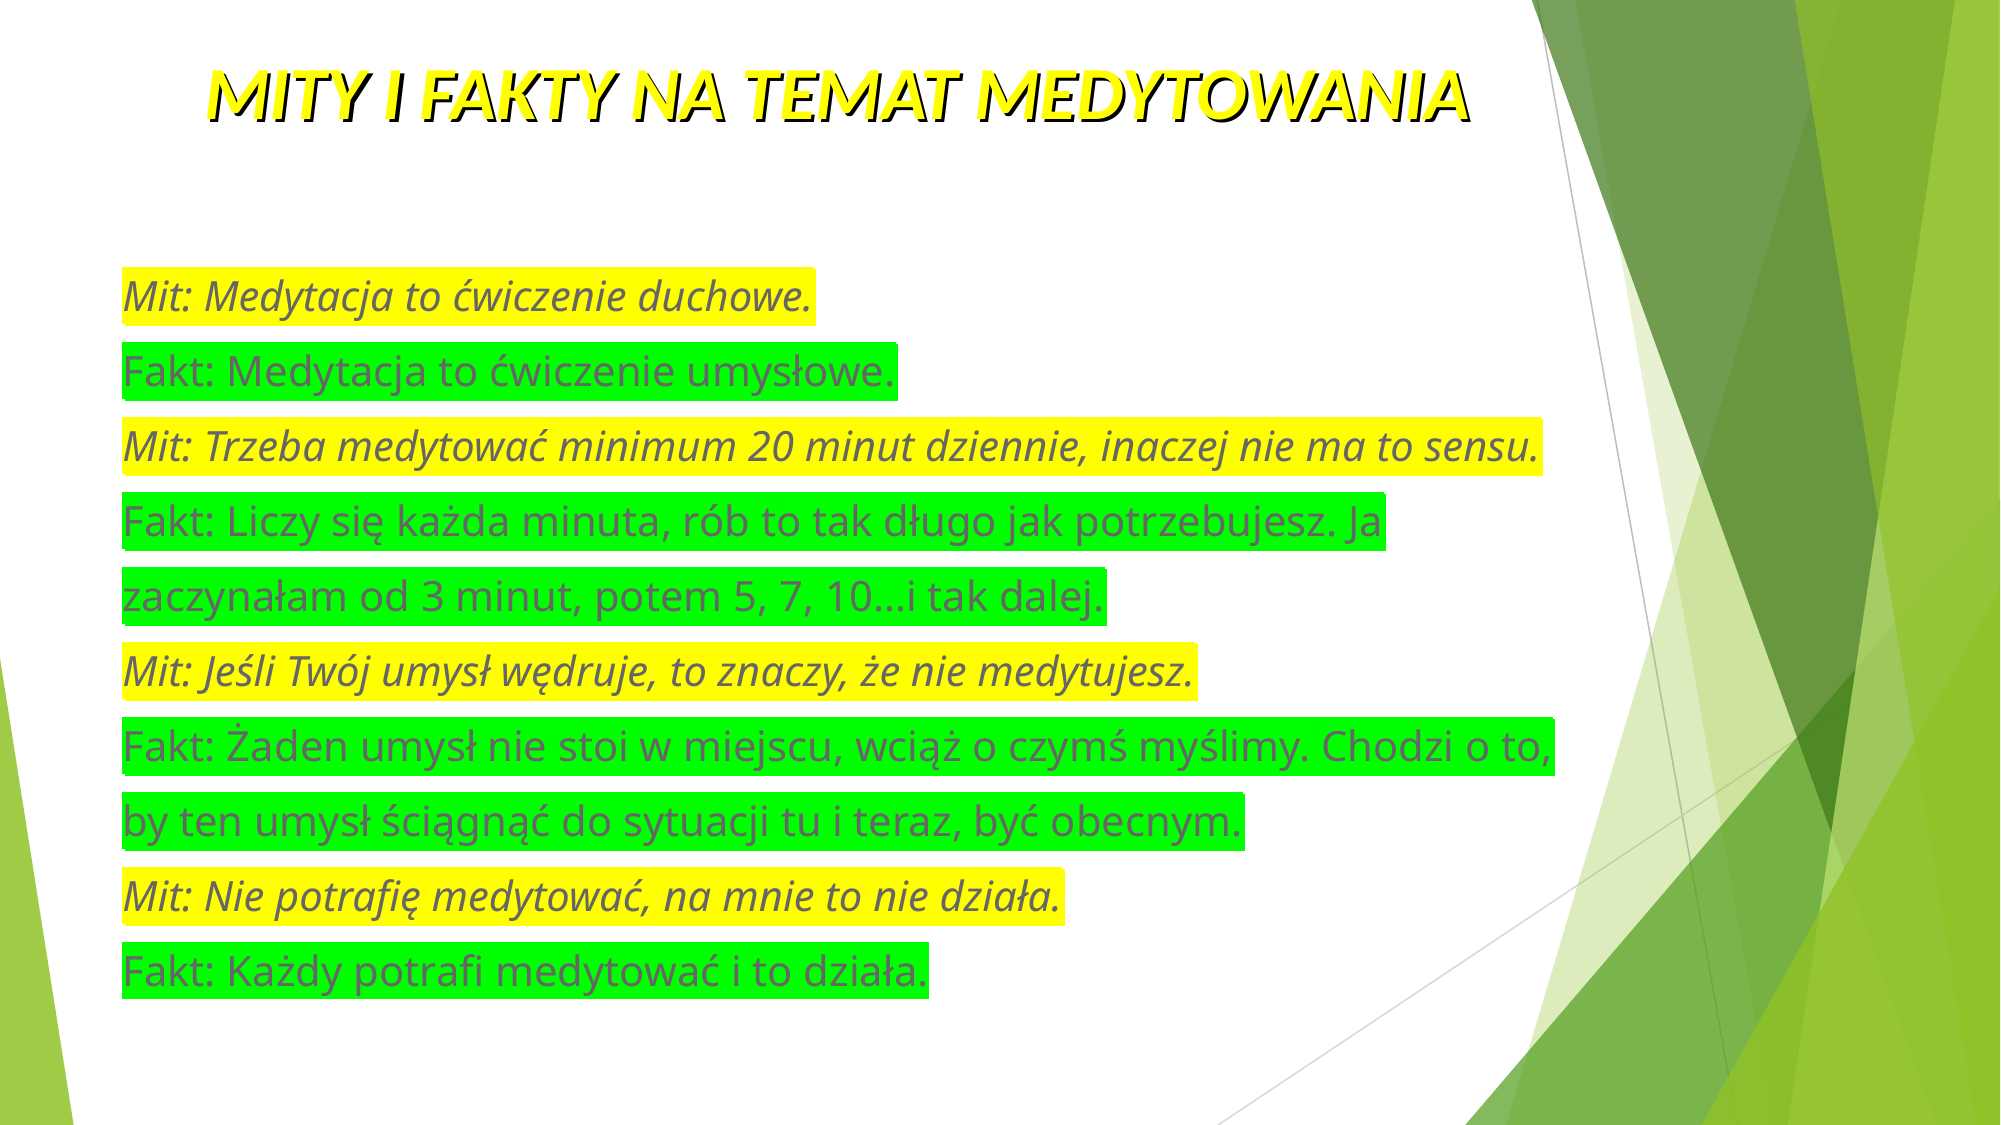

MITY I FAKTY NA TEMAT MEDYTOWANIA
Mit: Medytacja to ćwiczenie duchowe.
Fakt: Medytacja to ćwiczenie umysłowe.
Mit: Trzeba medytować minimum 20 minut dziennie, inaczej nie ma to sensu.
Fakt: Liczy się każda minuta, rób to tak długo jak potrzebujesz. Ja zaczynałam od 3 minut, potem 5, 7, 10…i tak dalej.
Mit: Jeśli Twój umysł wędruje, to znaczy, że nie medytujesz.
Fakt: Żaden umysł nie stoi w miejscu, wciąż o czymś myślimy. Chodzi o to, by ten umysł ściągnąć do sytuacji tu i teraz, być obecnym.
Mit: Nie potrafię medytować, na mnie to nie działa.
Fakt: Każdy potrafi medytować i to działa.